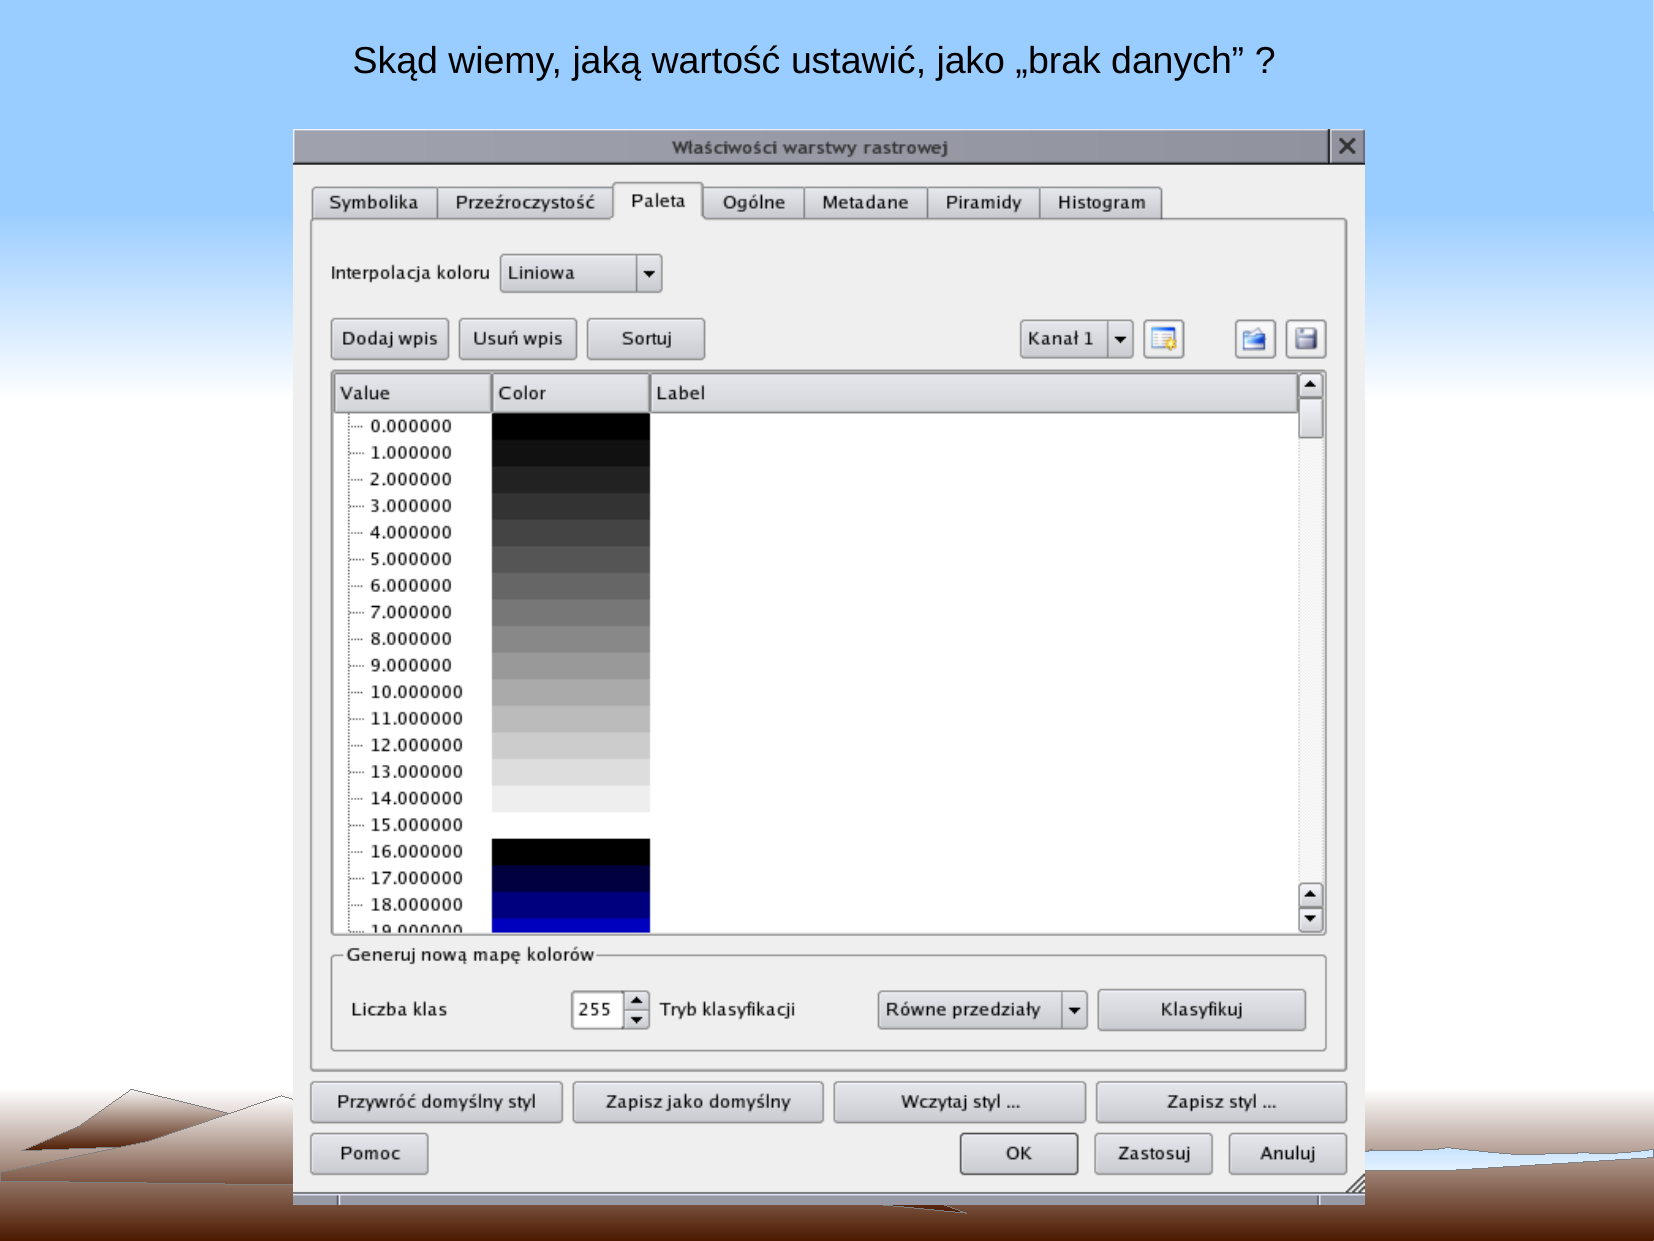

Skąd wiemy, jaką wartość ustawić, jako „brak danych” ?